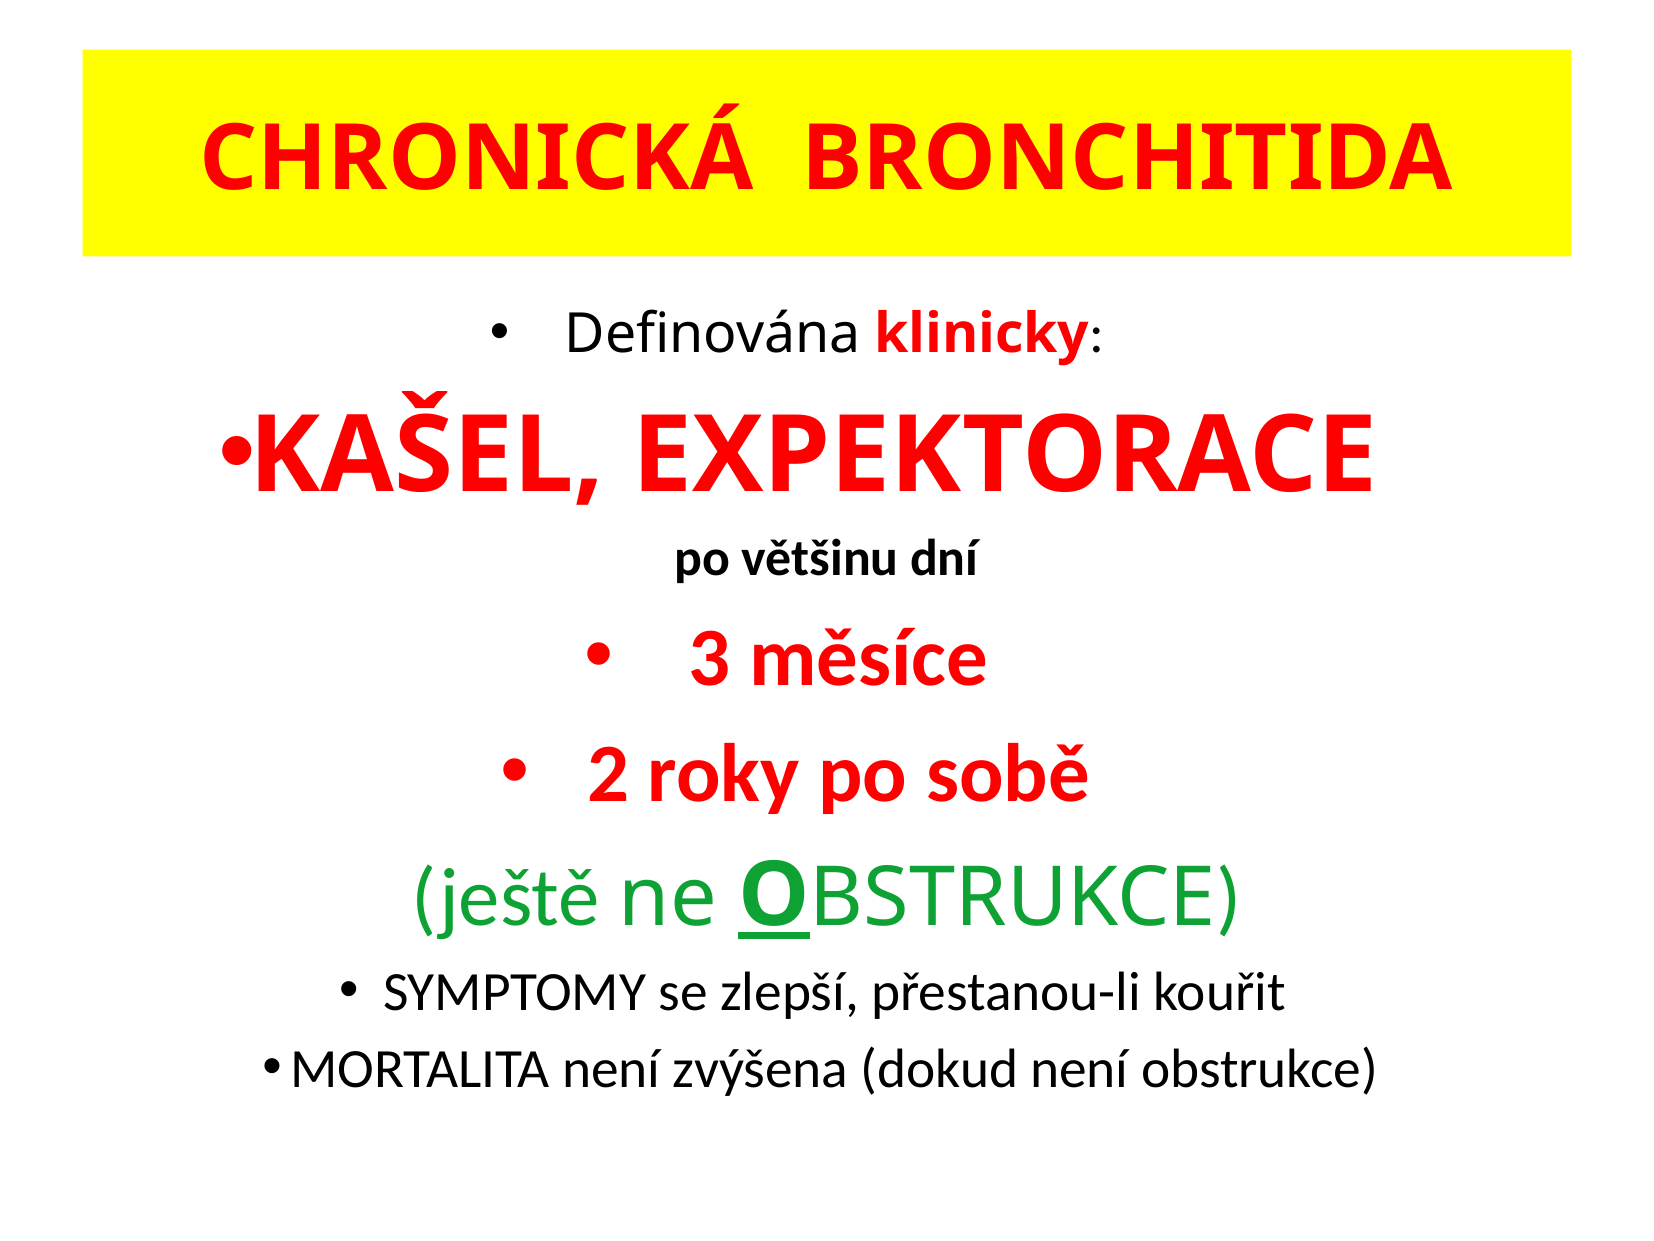

# CHRONICKÁ BRONCHITIDA
Definována klinicky:
KAŠEL, EXPEKTORACE
po většinu dní
3 měsíce
2 roky po sobě
(ještě ne OBSTRUKCE)
SYMPTOMY se zlepší, přestanou-li kouřit
MORTALITA není zvýšena (dokud není obstrukce)